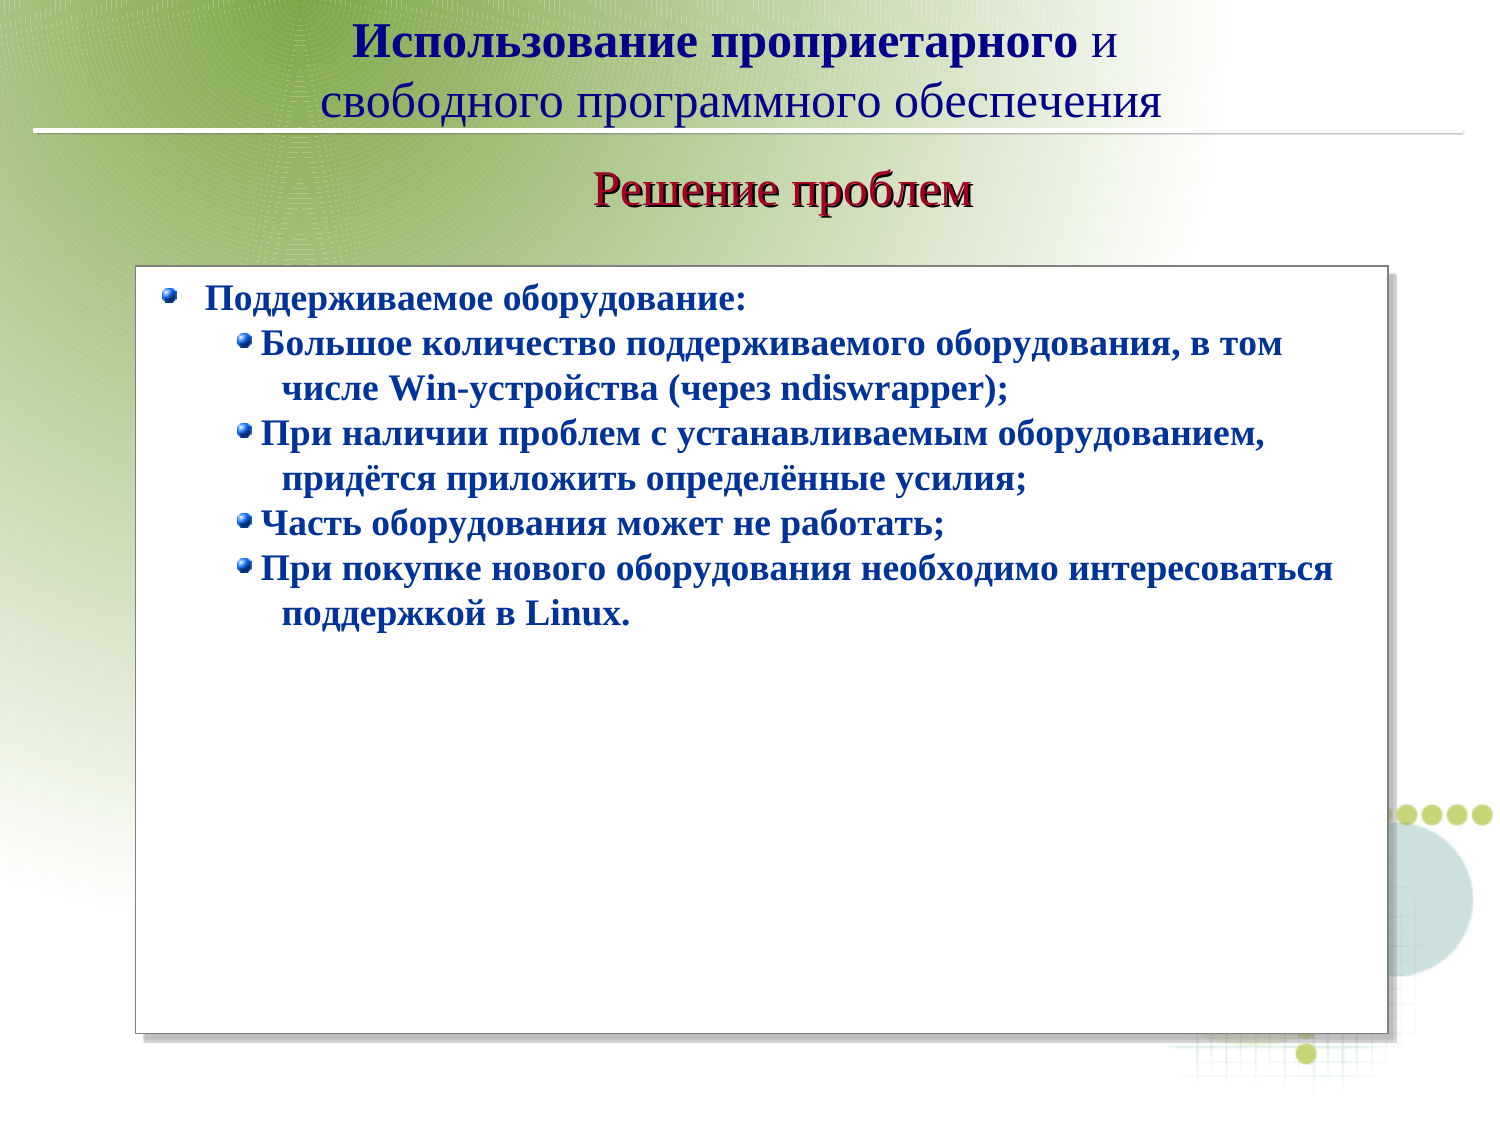

Использование проприетарного и
свободного программного обеспечения
Решение проблем
 Поддерживаемое оборудование:
 Большое количество поддерживаемого оборудования, в том числе Win-устройства (через ndiswrapper);
 При наличии проблем с устанавливаемым оборудованием, придётся приложить определённые усилия;
 Часть оборудования может не работать;
 При покупке нового оборудования необходимо интересоваться поддержкой в Linux.